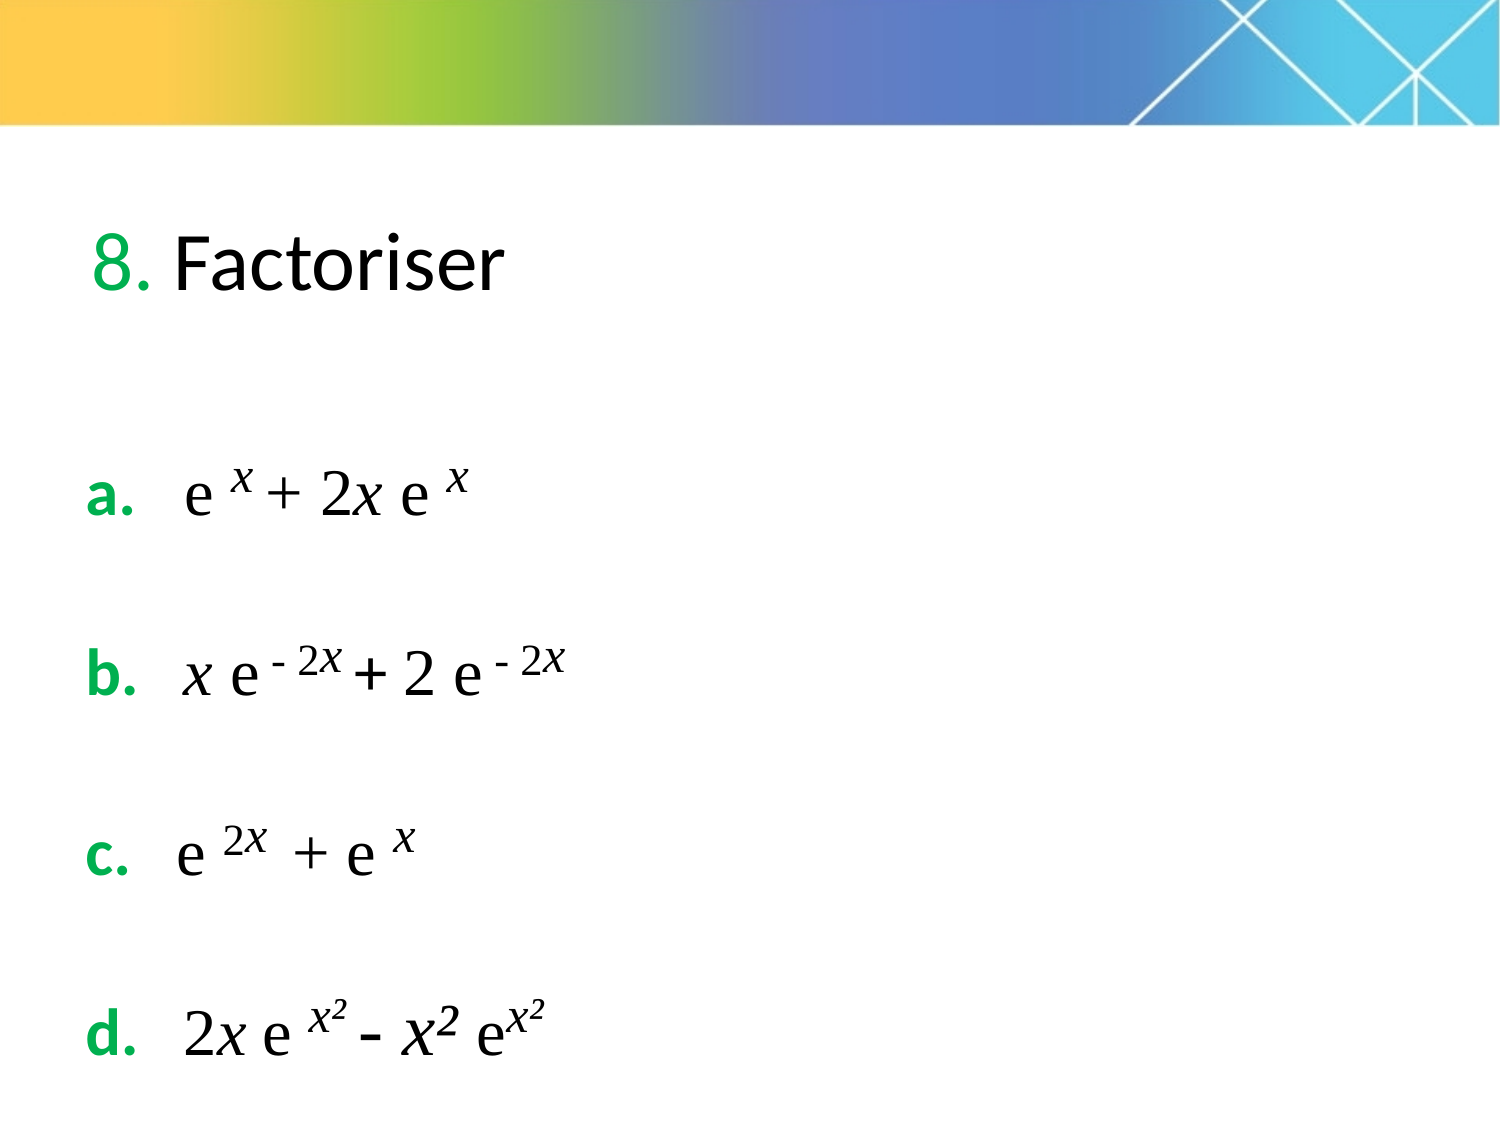

# 8. Factoriser
a. e x + 2x e x
b. x e - 2x + 2 e - 2x
c. e 2x + e x
d. 2x e x² - x² ex²